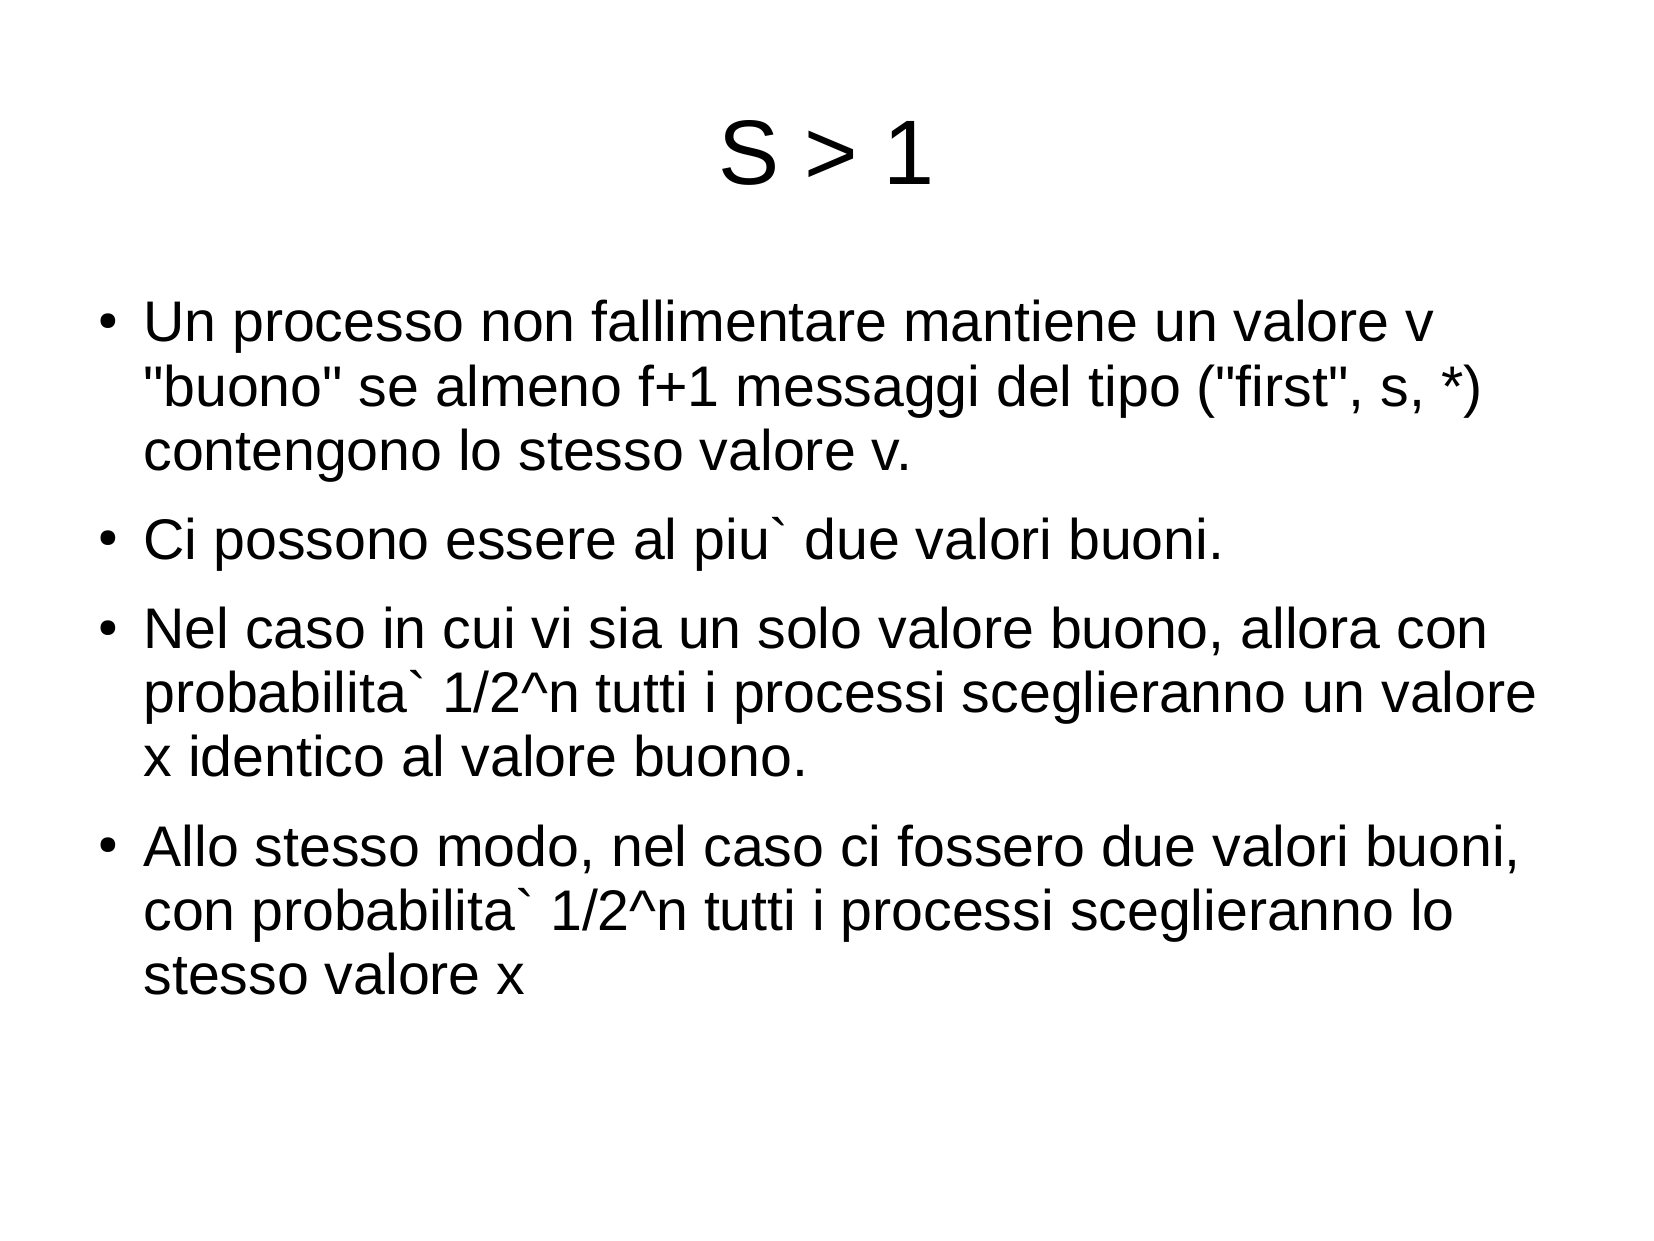

# S > 1
Un processo non fallimentare mantiene un valore v "buono" se almeno f+1 messaggi del tipo ("first", s, *) contengono lo stesso valore v.
Ci possono essere al piu` due valori buoni.
Nel caso in cui vi sia un solo valore buono, allora con probabilita` 1/2^n tutti i processi sceglieranno un valore x identico al valore buono.
Allo stesso modo, nel caso ci fossero due valori buoni, con probabilita` 1/2^n tutti i processi sceglieranno lo stesso valore x